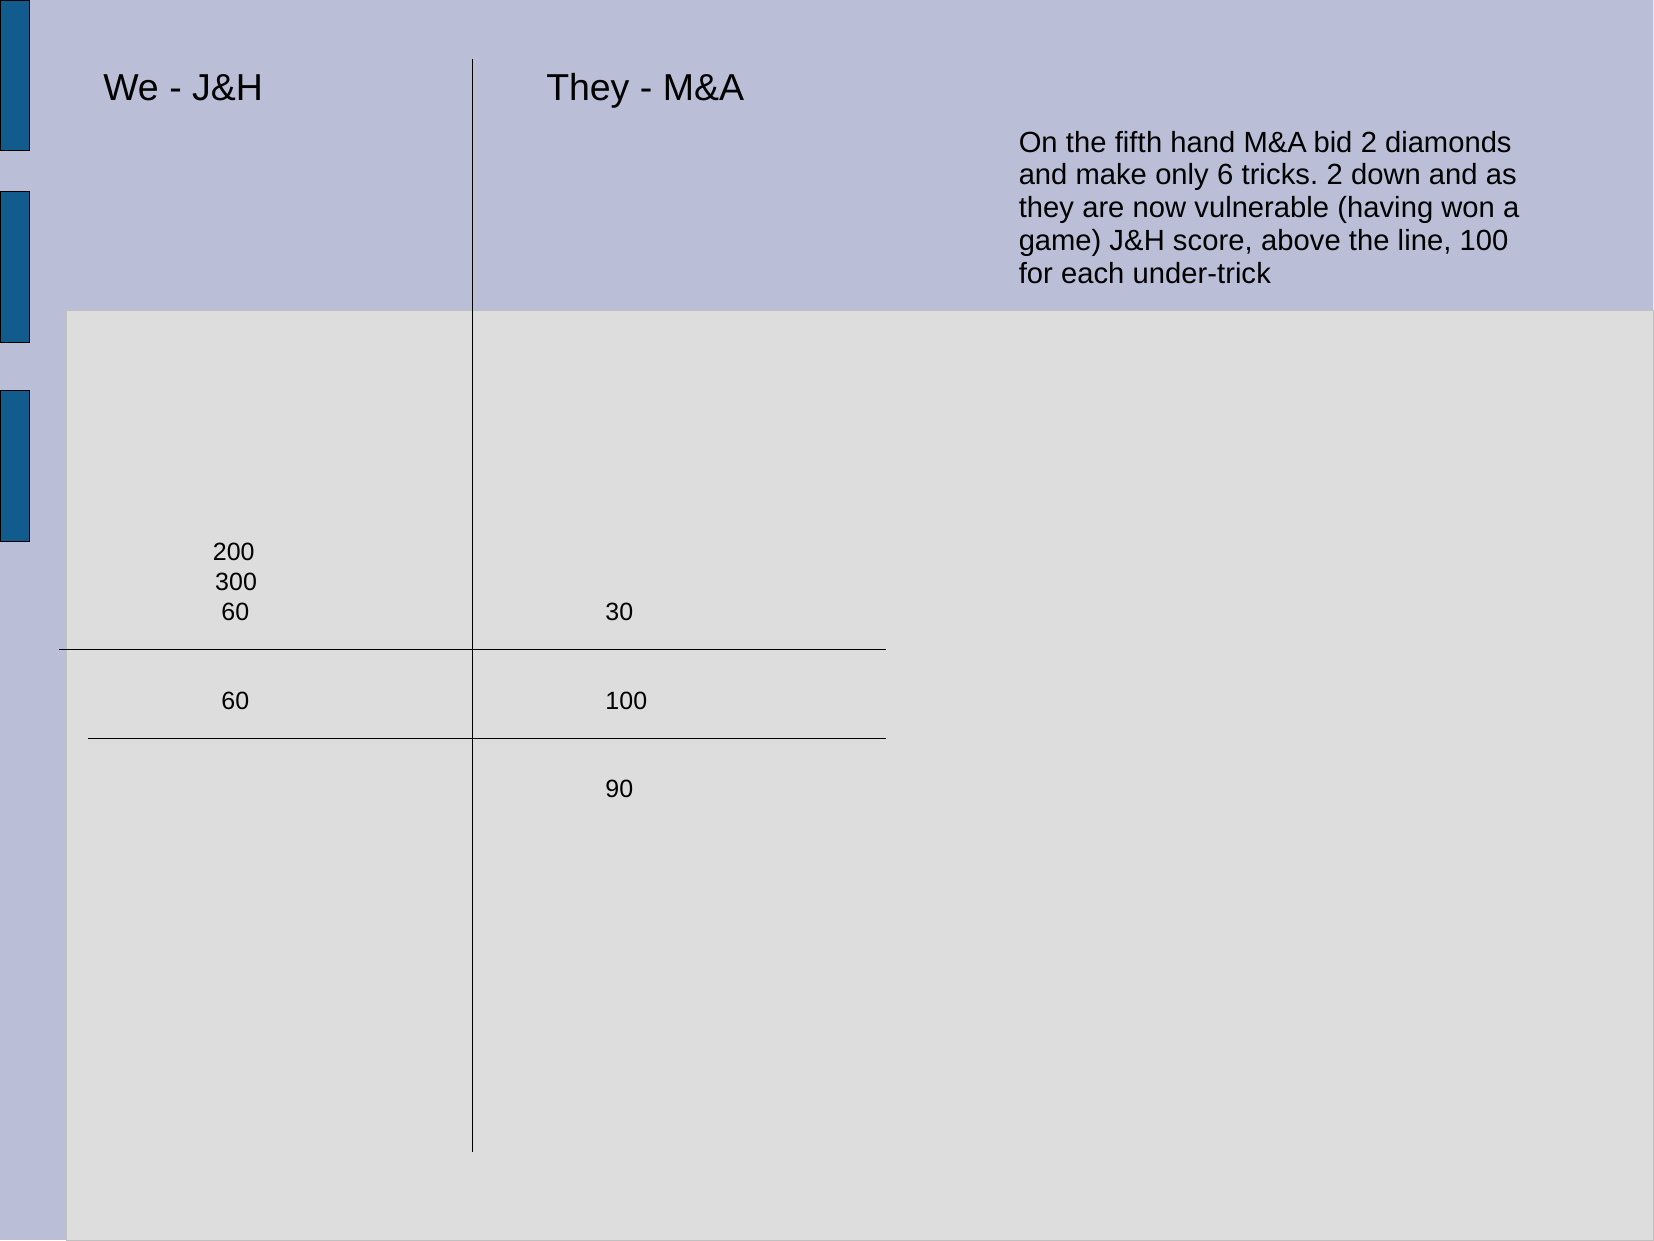

We - J&H
They - M&A
On the fifth hand M&A bid 2 diamonds and make only 6 tricks. 2 down and as they are now vulnerable (having won a game) J&H score, above the line, 100 for each under-trick
 200
300
60
30
60
100
90